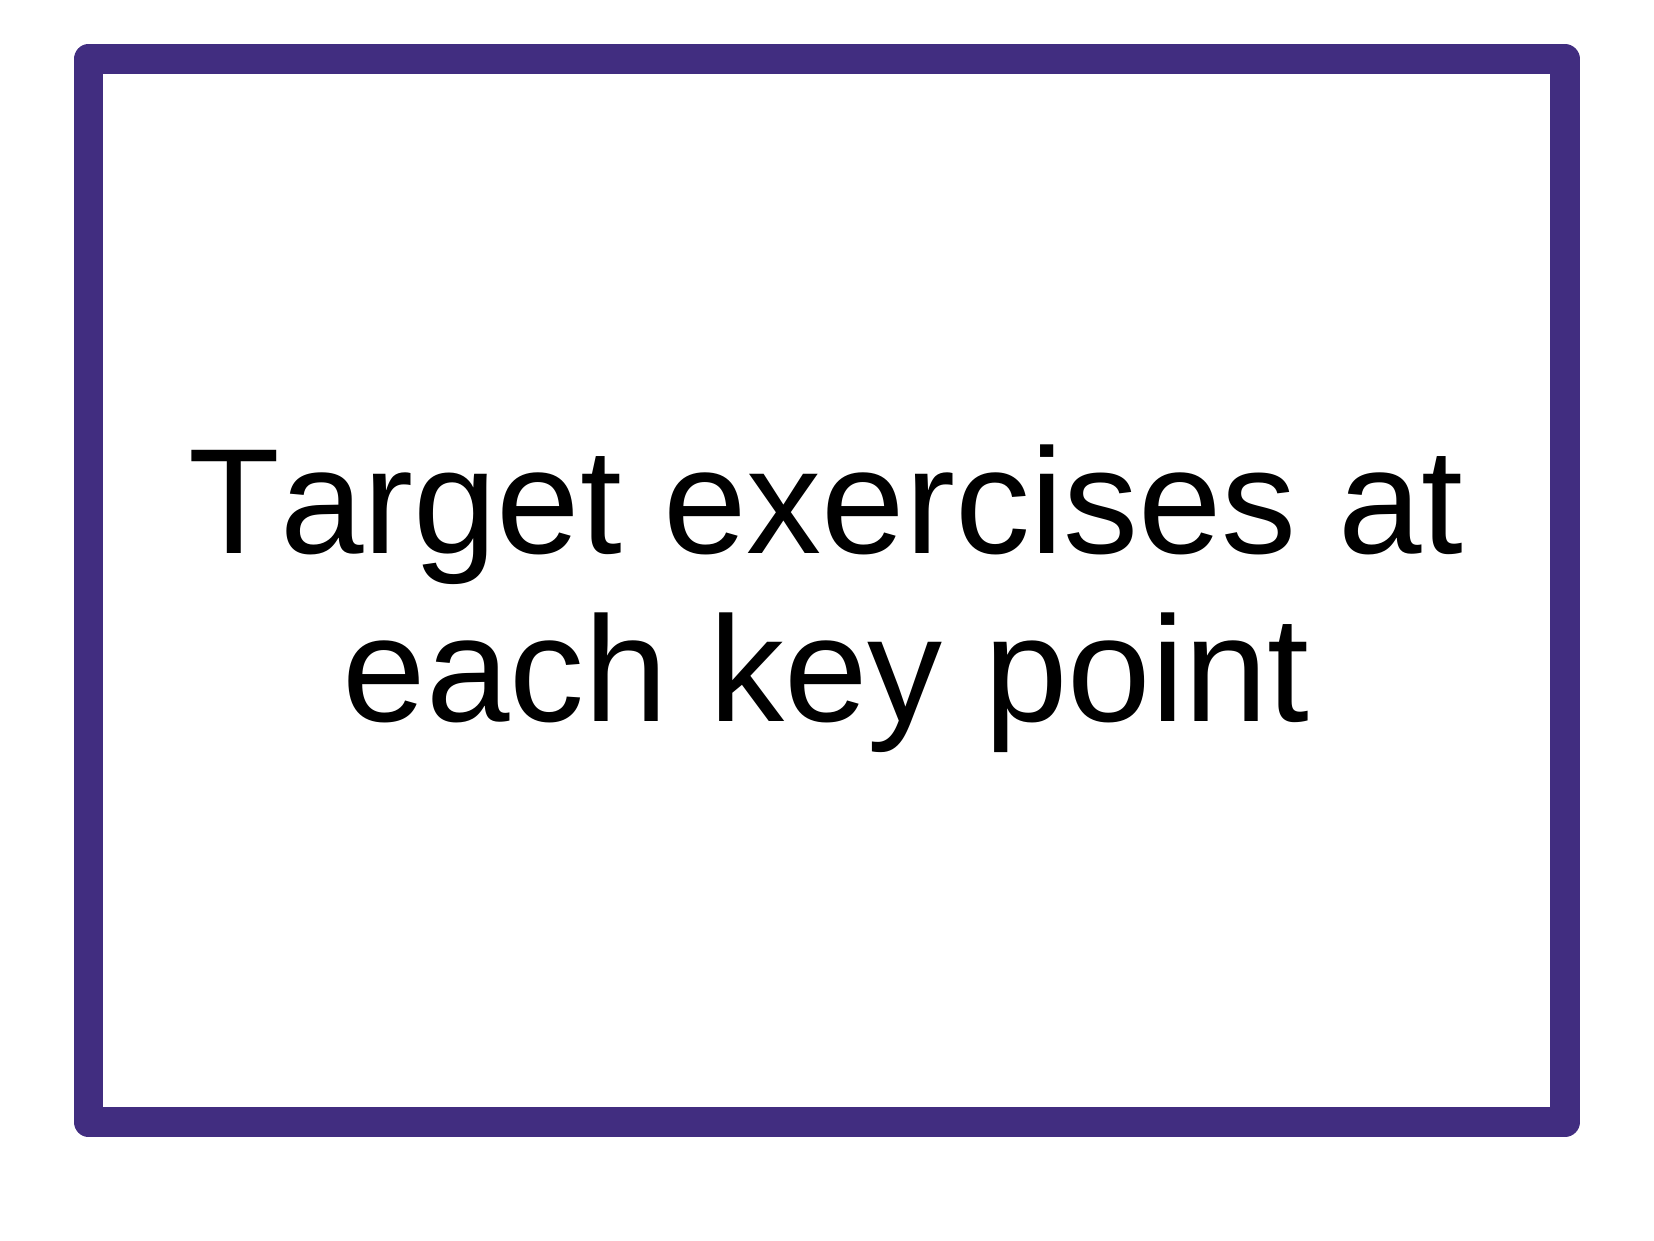

# Target exercises at each key point